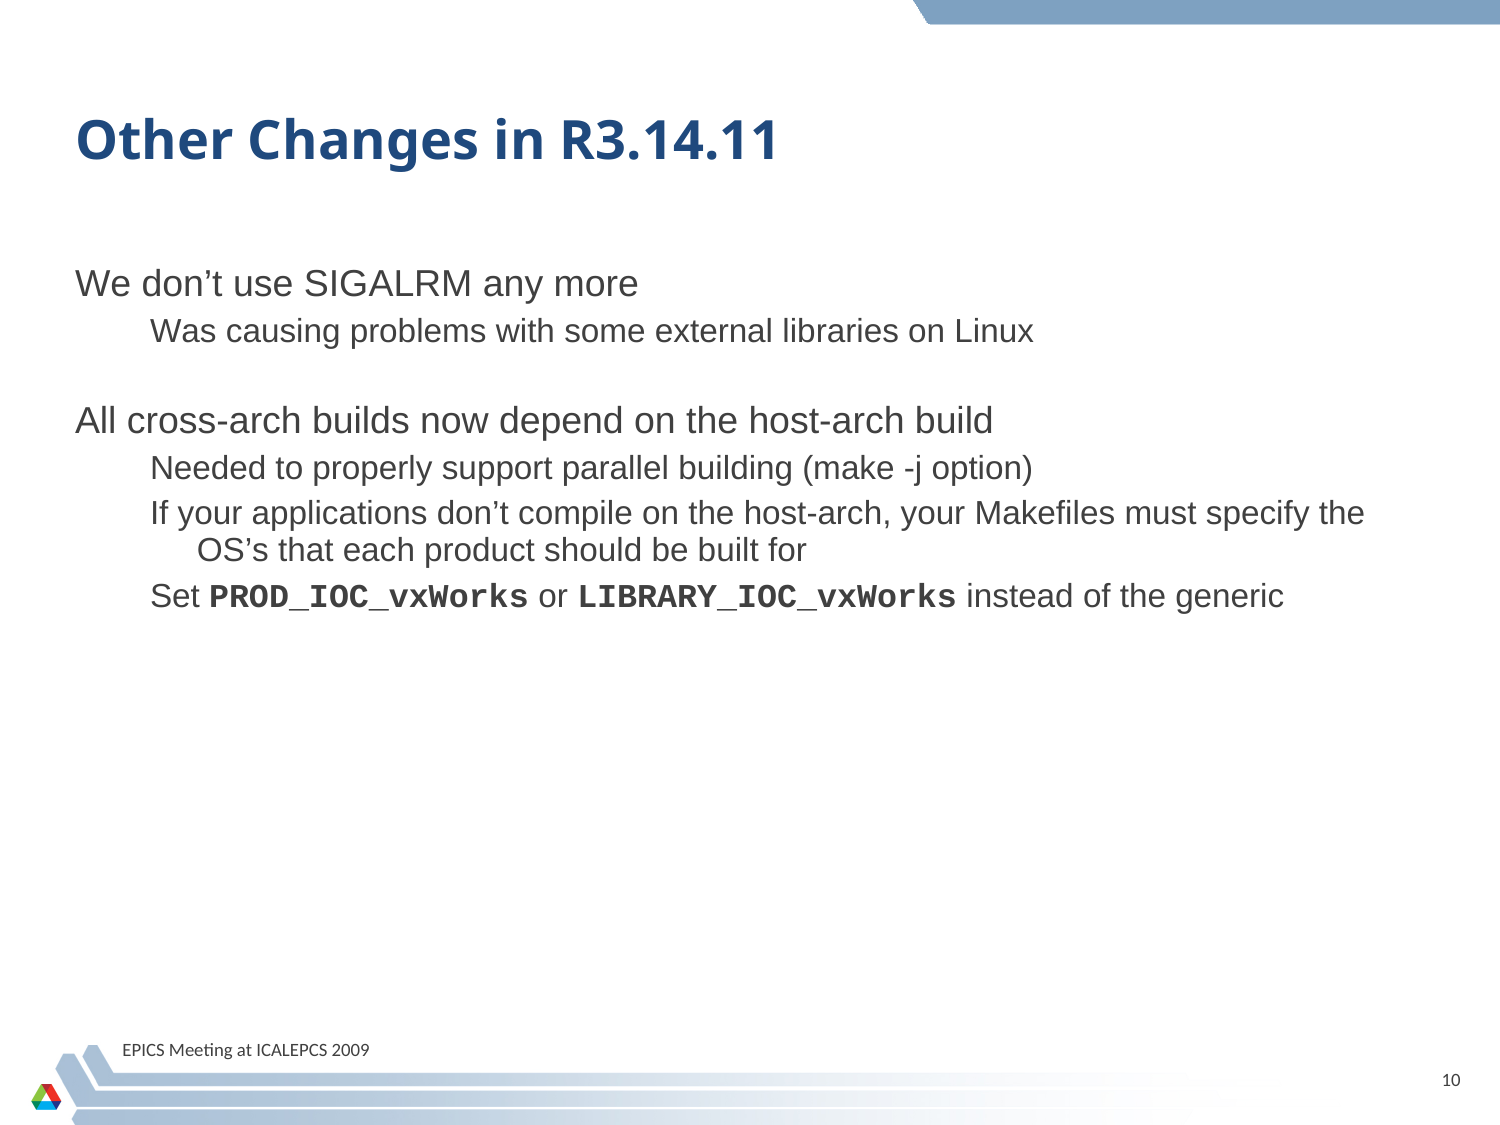

# Other Changes in R3.14.11
We don’t use SIGALRM any more
Was causing problems with some external libraries on Linux
All cross-arch builds now depend on the host-arch build
Needed to properly support parallel building (make -j option)
If your applications don’t compile on the host-arch, your Makefiles must specify the OS’s that each product should be built for
Set PROD_IOC_vxWorks or LIBRARY_IOC_vxWorks instead of the generic
EPICS Meeting at ICALEPCS 2009
10